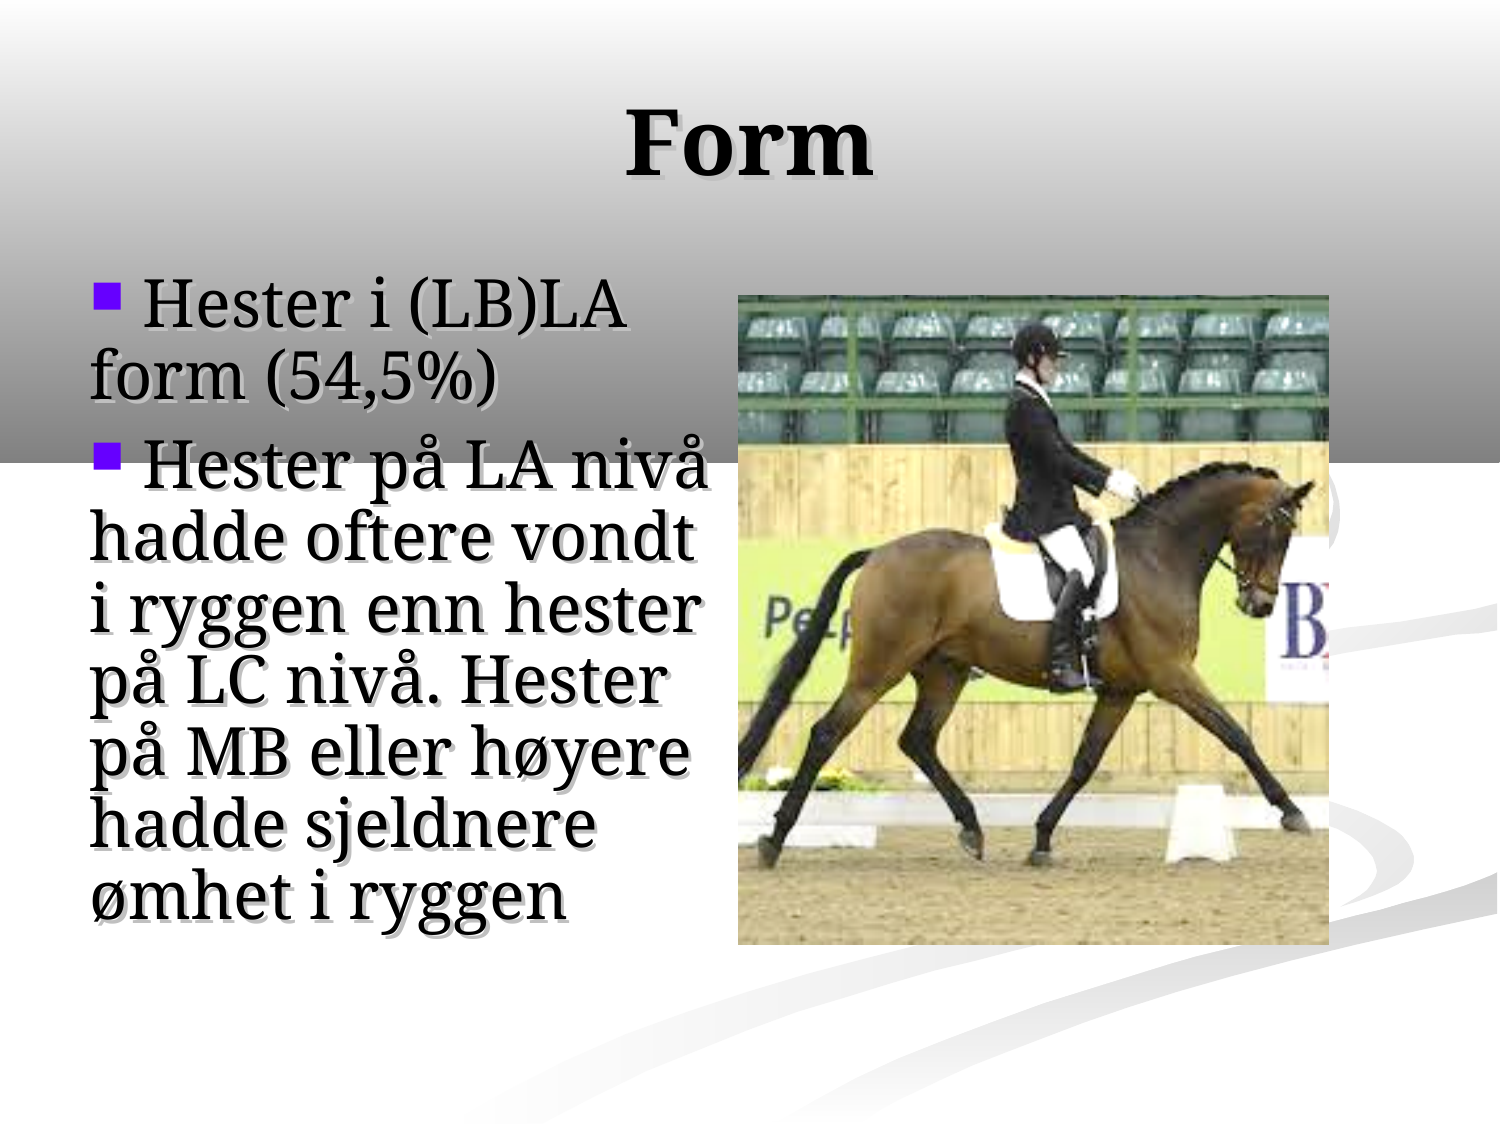

# Form
 Hester i (LB)LA form (54,5%)
 Hester på LA nivå hadde oftere vondt i ryggen enn hester på LC nivå. Hester på MB eller høyere hadde sjeldnere ømhet i ryggen